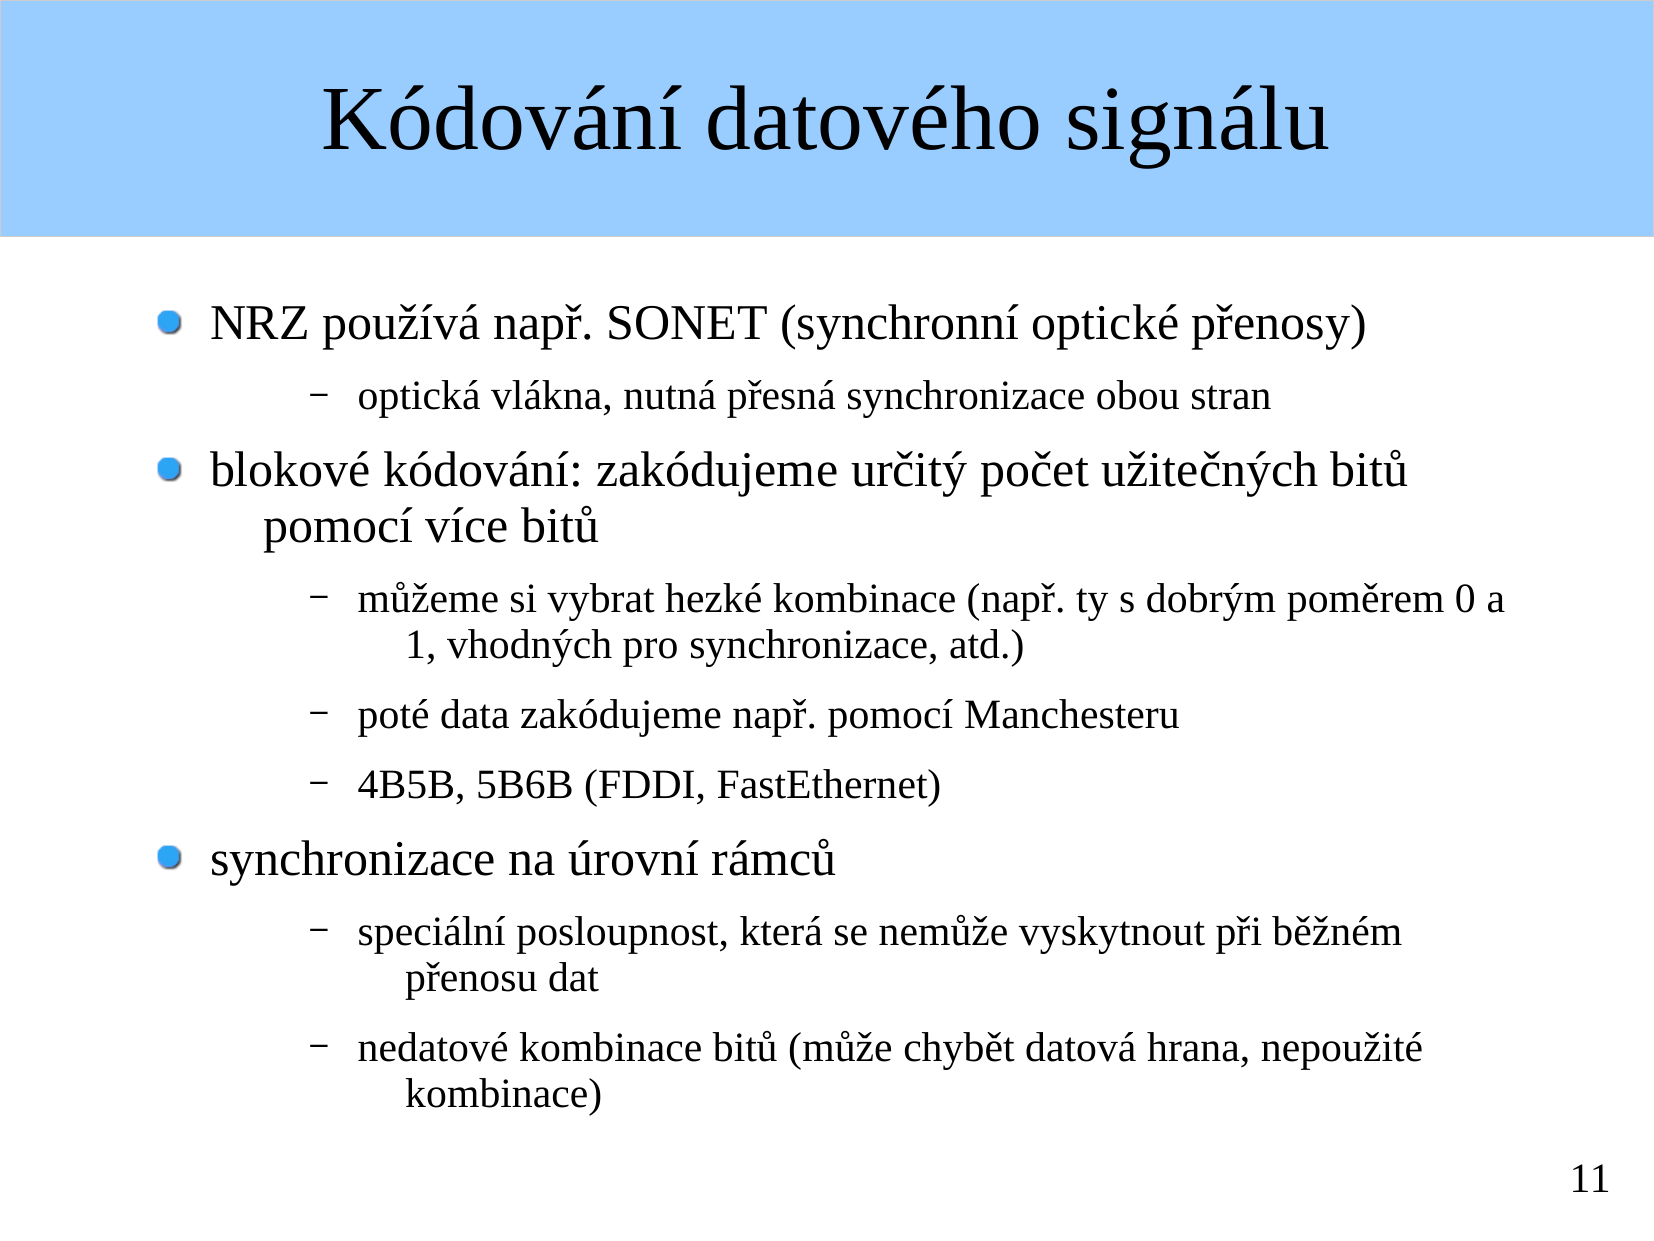

# Kódování datového signálu
NRZ používá např. SONET (synchronní optické přenosy)
optická vlákna, nutná přesná synchronizace obou stran
blokové kódování: zakódujeme určitý počet užitečných bitů pomocí více bitů
můžeme si vybrat hezké kombinace (např. ty s dobrým poměrem 0 a 1, vhodných pro synchronizace, atd.)
poté data zakódujeme např. pomocí Manchesteru
4B5B, 5B6B (FDDI, FastEthernet)
synchronizace na úrovní rámců
speciální posloupnost, která se nemůže vyskytnout při běžném přenosu dat
nedatové kombinace bitů (může chybět datová hrana, nepoužité kombinace)